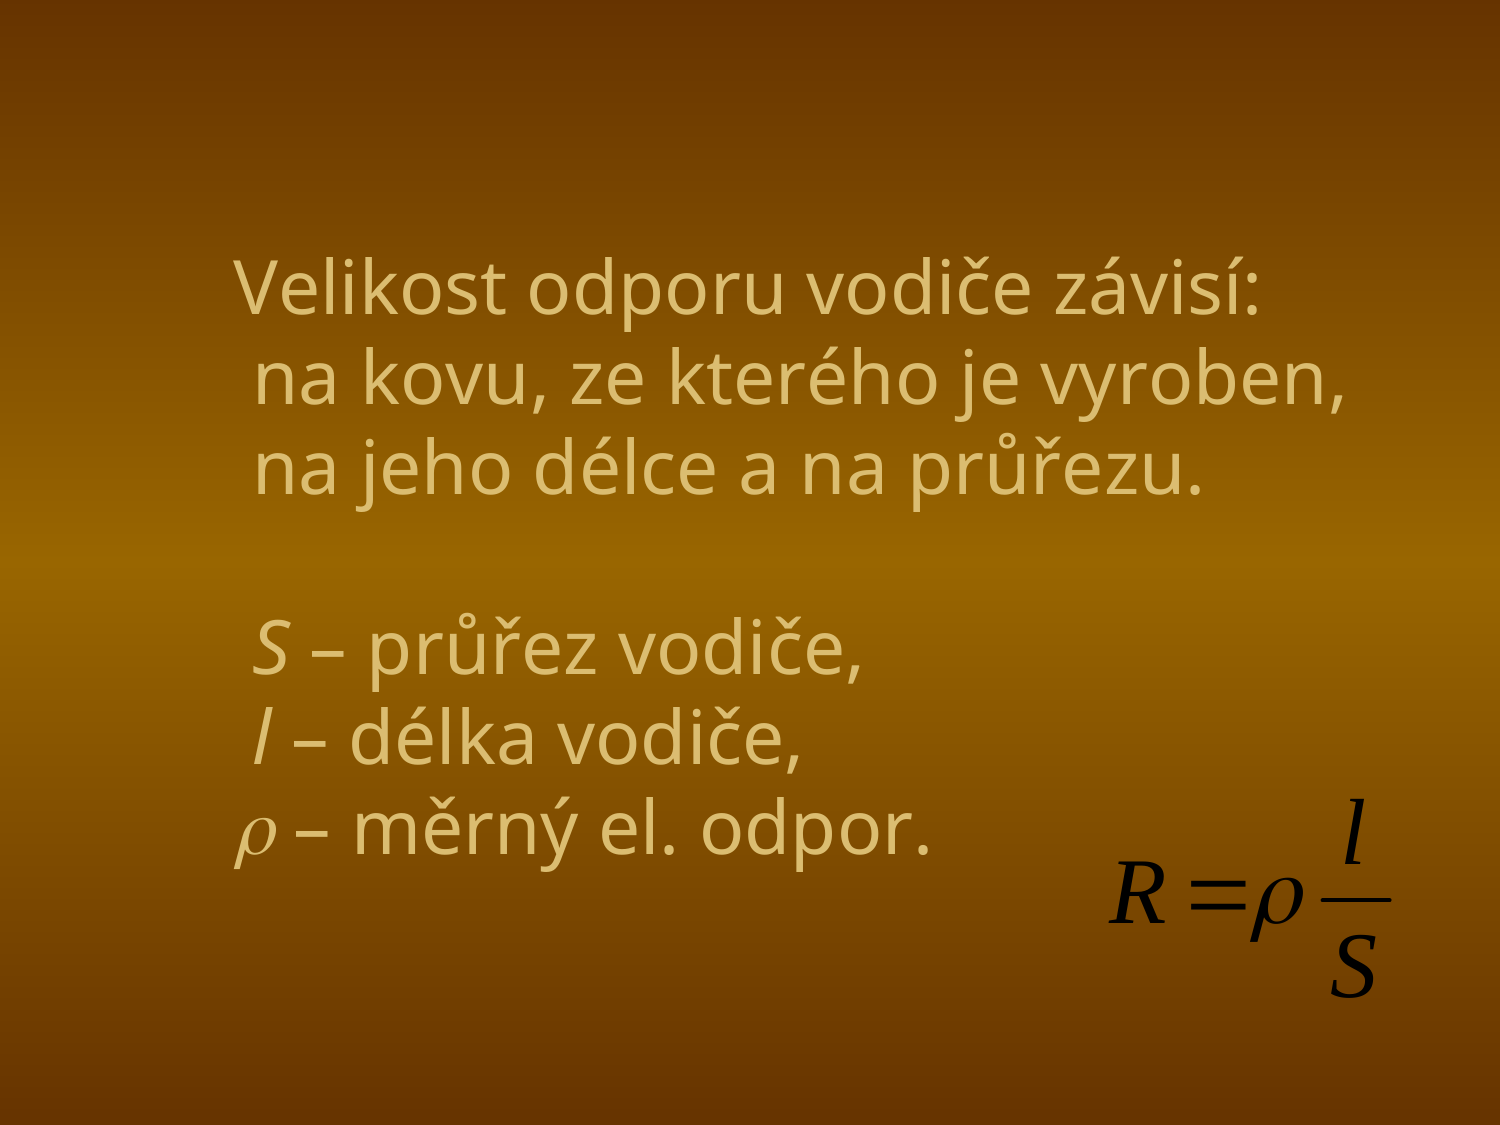

Velikost odporu vodiče závisí:
 na kovu, ze kterého je vyroben,
 na jeho délce a na průřezu.
 S – průřez vodiče,
 l – délka vodiče,
 – měrný el. odpor.